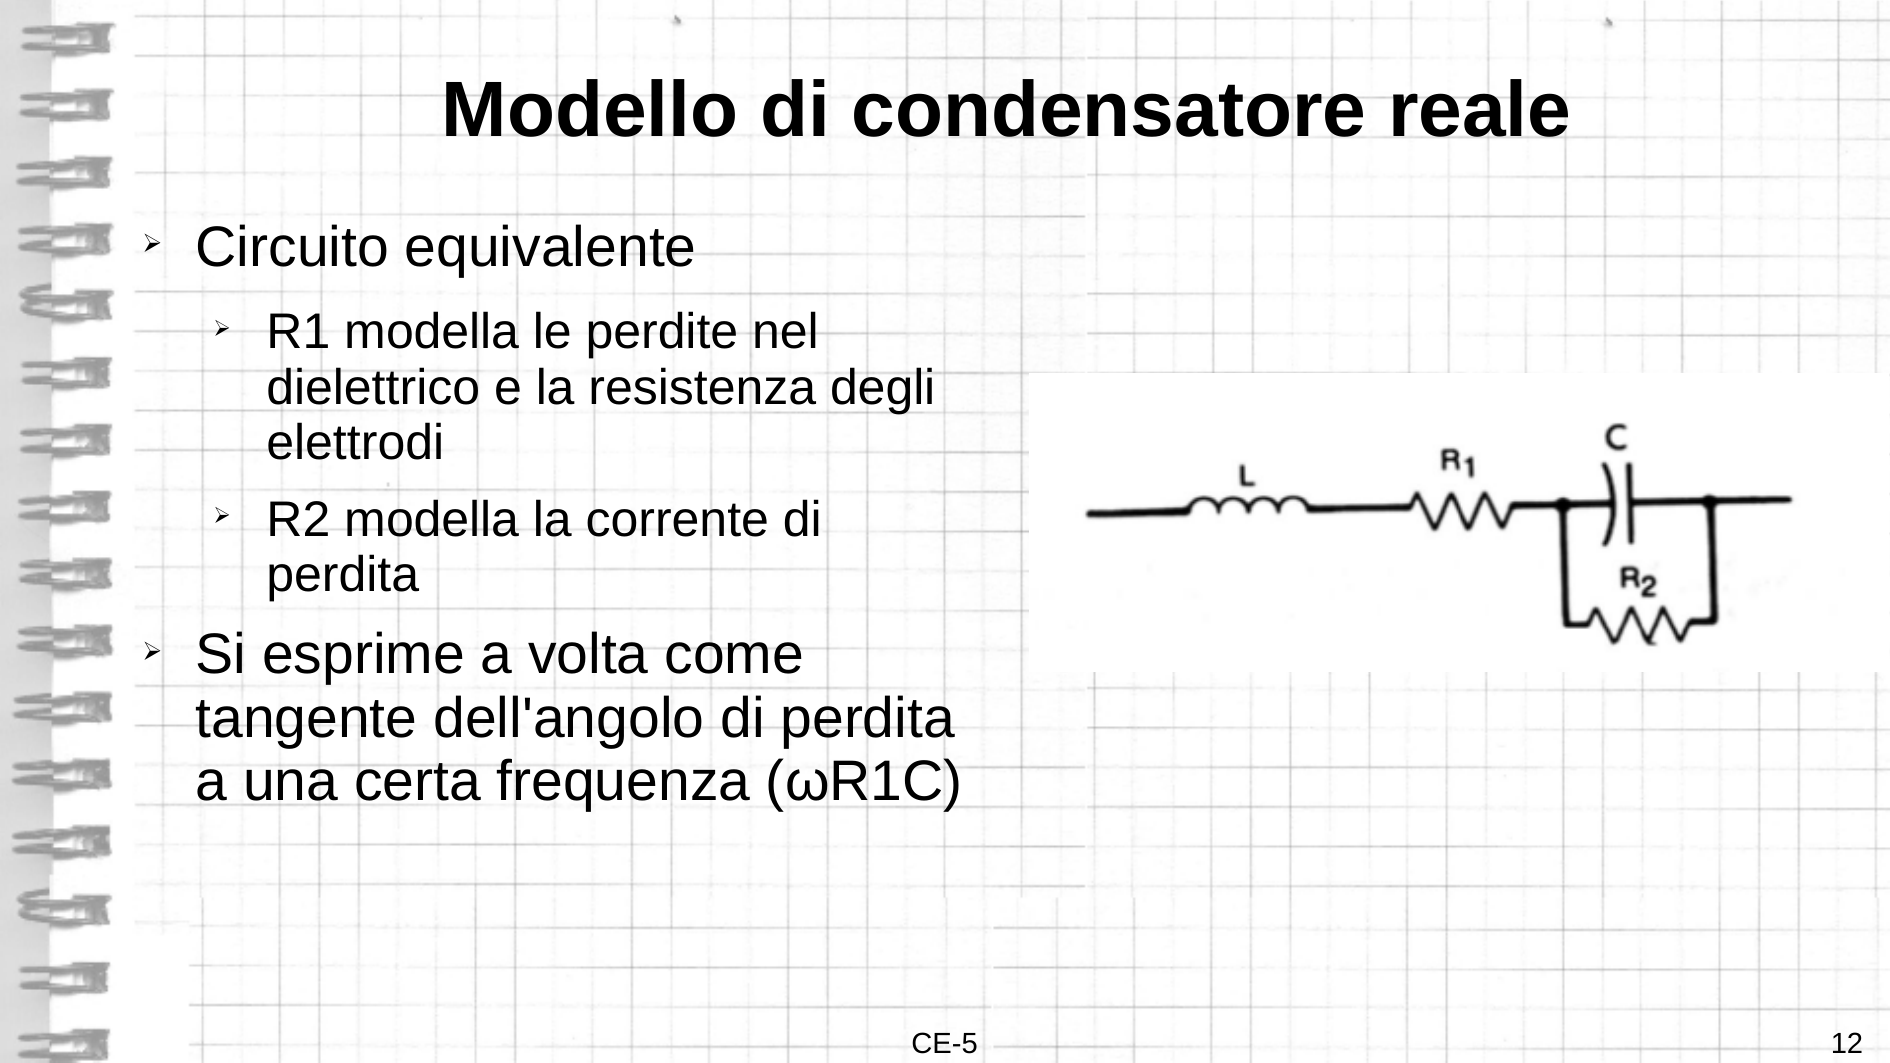

# Modello di condensatore reale
Circuito equivalente
R1 modella le perdite nel dielettrico e la resistenza degli elettrodi
R2 modella la corrente di perdita
Si esprime a volta come tangente dell'angolo di perdita a una certa frequenza (ωR1C)
CE-5
12